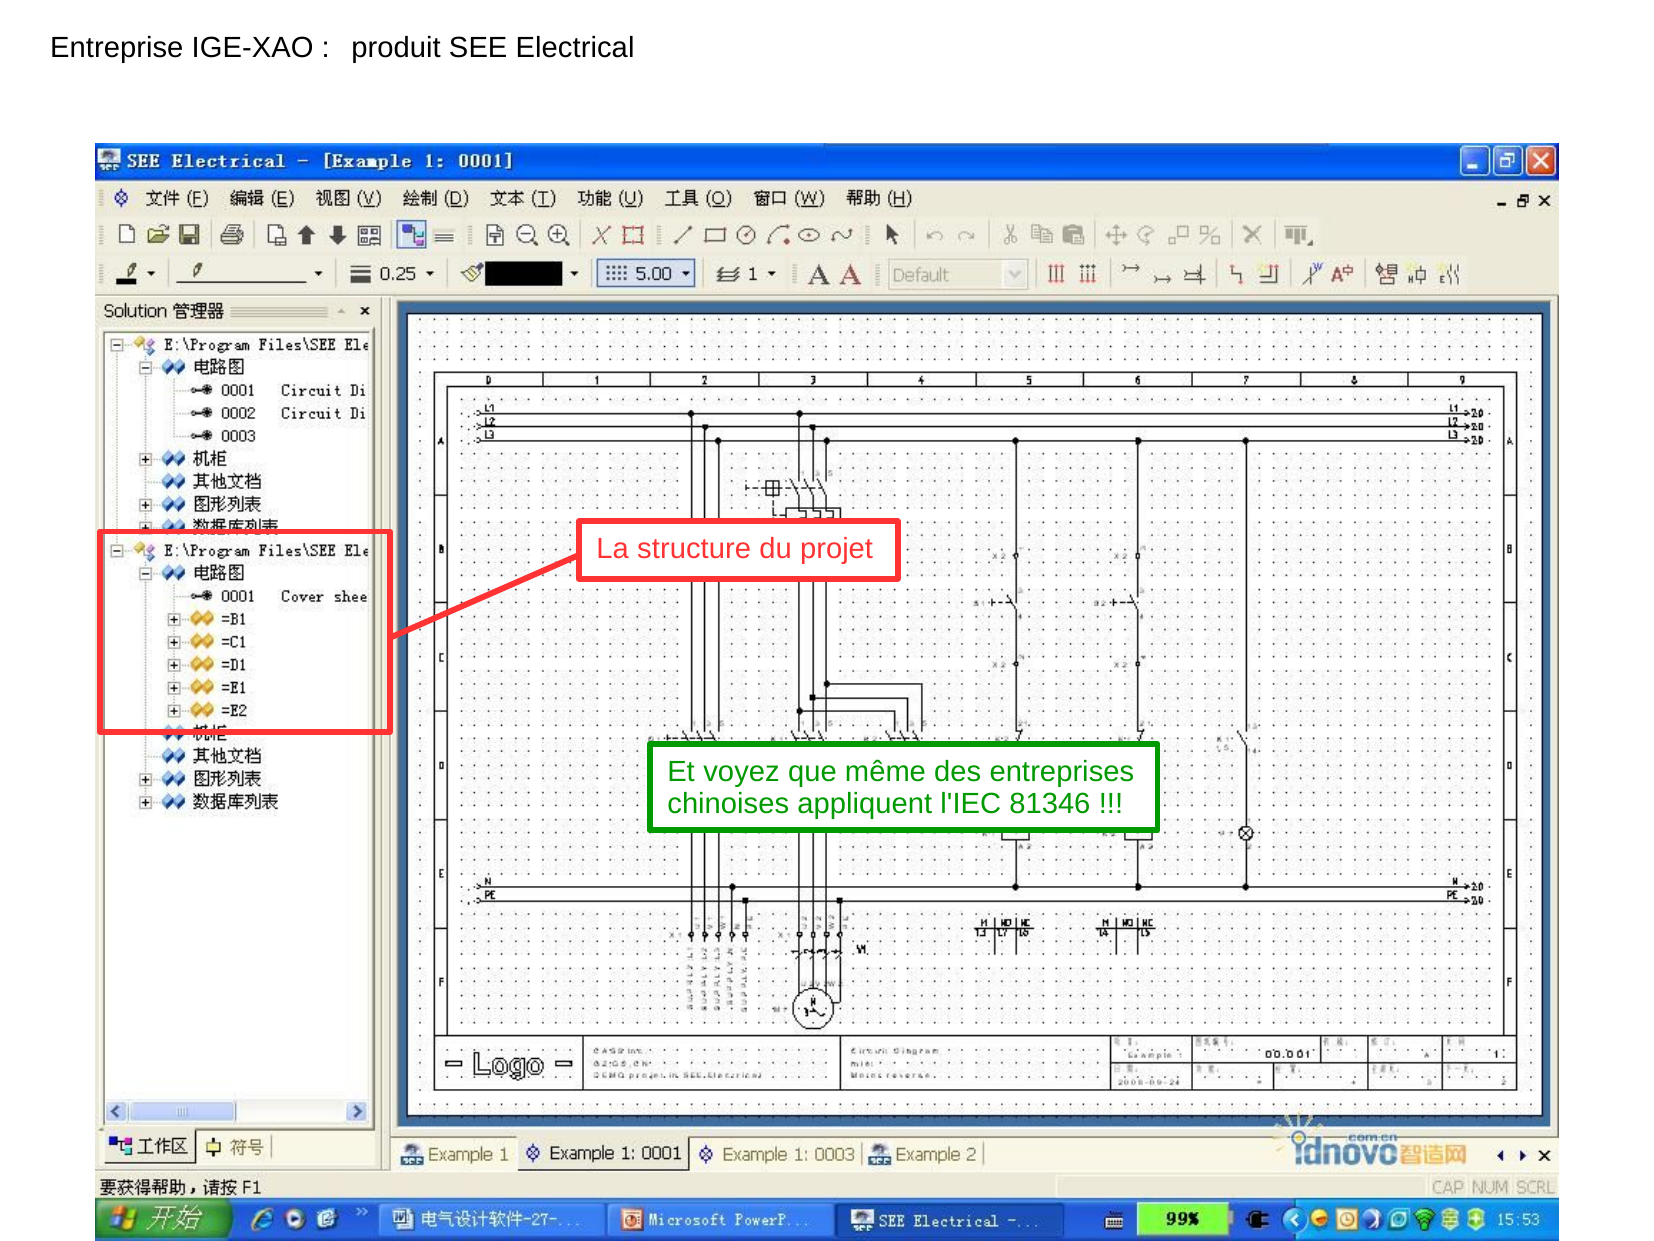

Entreprise IGE-XAO :
produit SEE Electrical
La structure du projet
Et voyez que même des entreprises chinoises appliquent l'IEC 81346 !!!